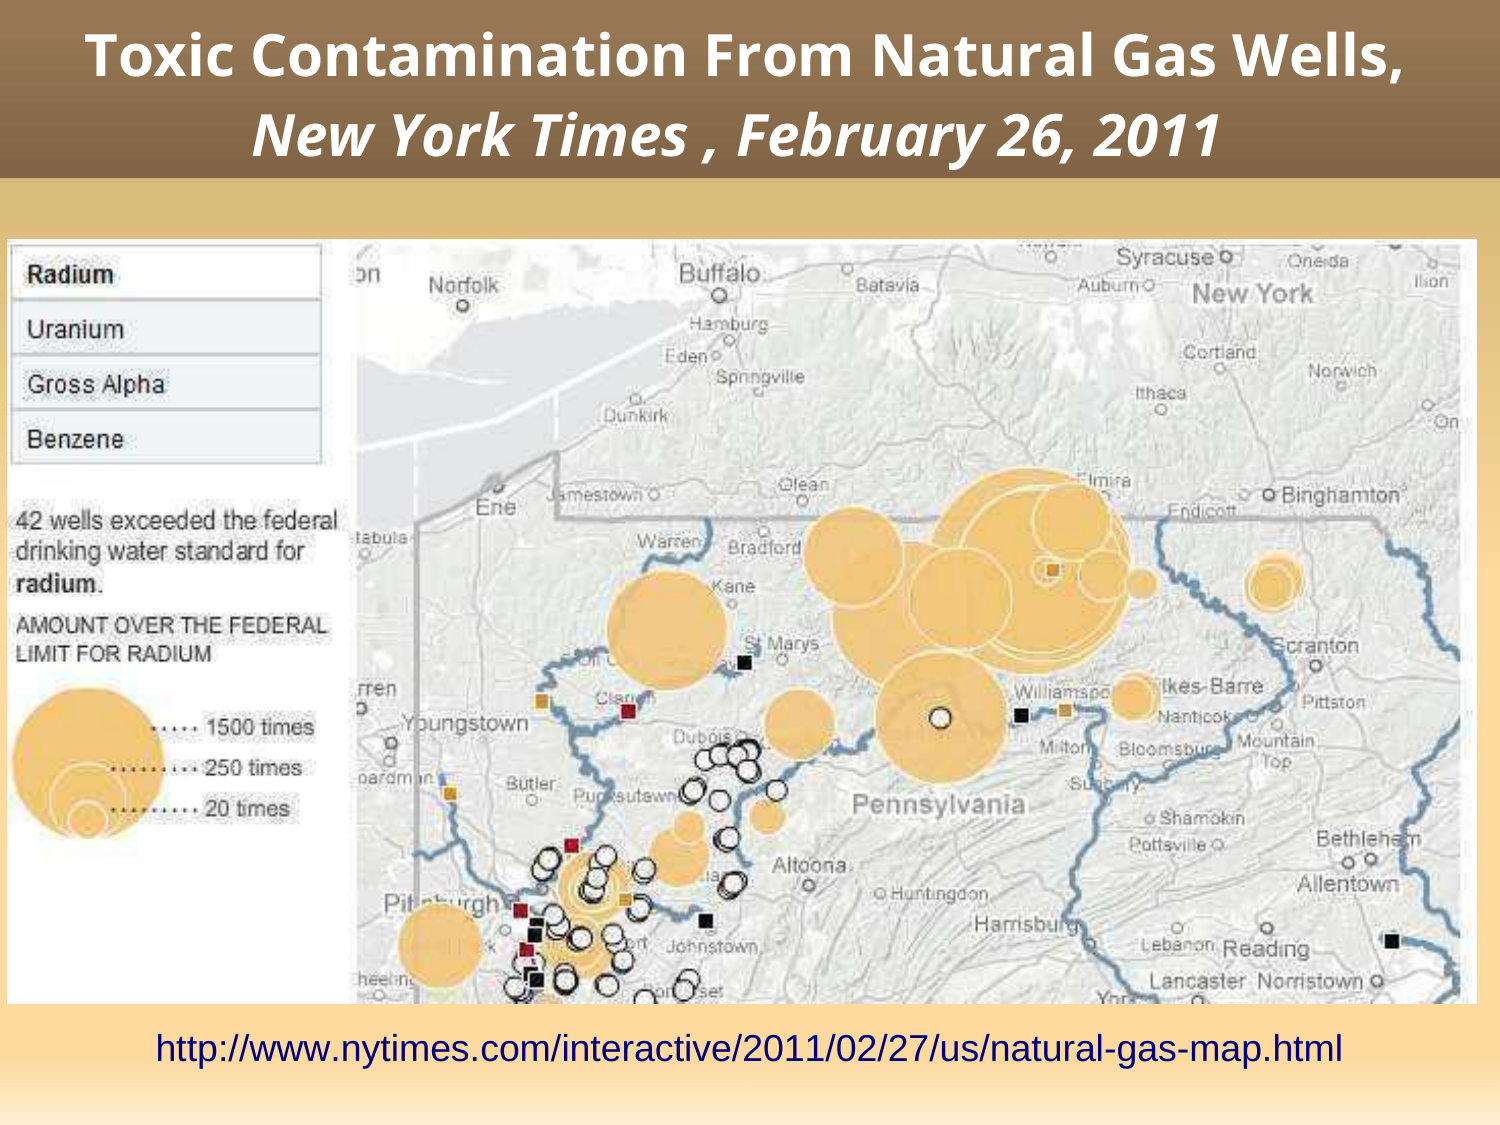

# Toxic Contamination From Natural Gas Wells, New York Times , February 26, 2011
http://www.nytimes.com/interactive/2011/02/27/us/natural-gas-map.html